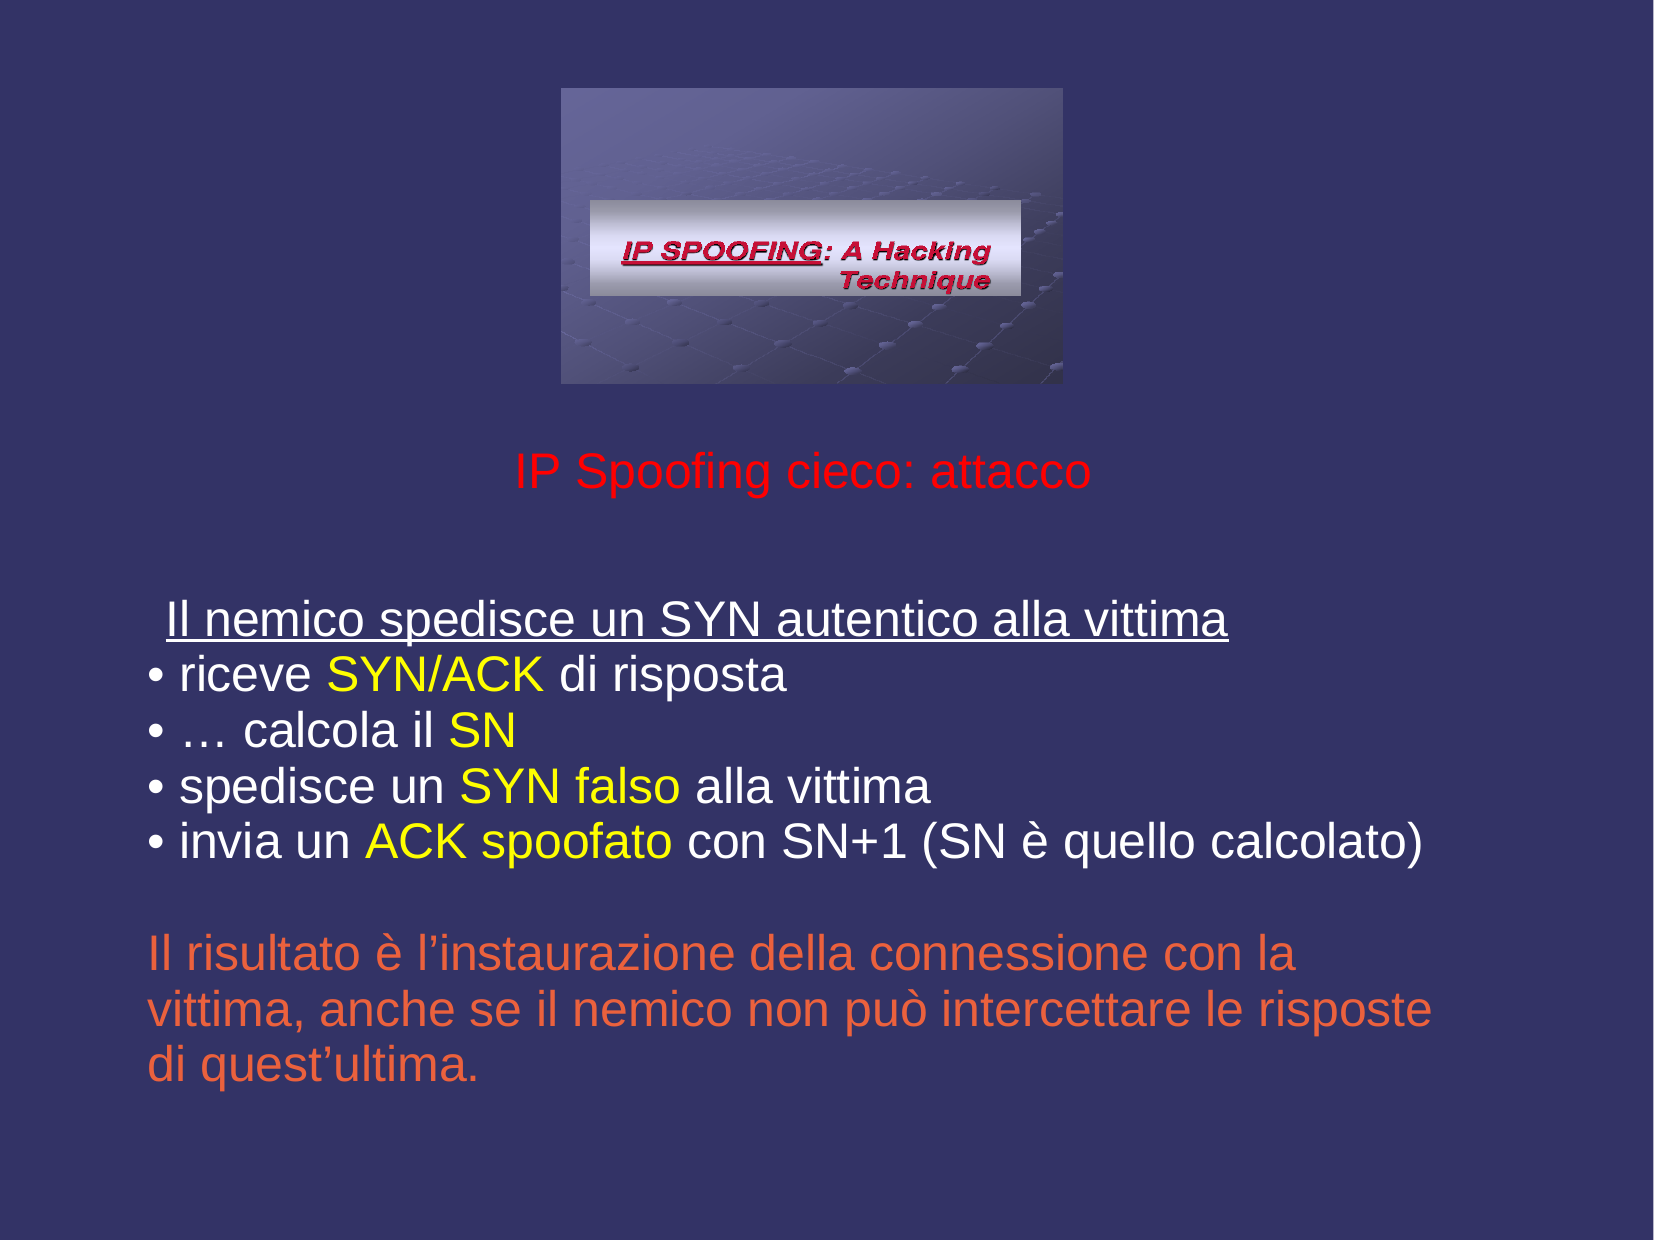

IP Spoofing cieco: attacco
Il nemico spedisce un SYN autentico alla vittima
• riceve SYN/ACK di risposta
• … calcola il SN
• spedisce un SYN falso alla vittima
• invia un ACK spoofato con SN+1 (SN è quello calcolato)
Il risultato è l’instaurazione della connessione con la
vittima, anche se il nemico non può intercettare le risposte
di quest’ultima.